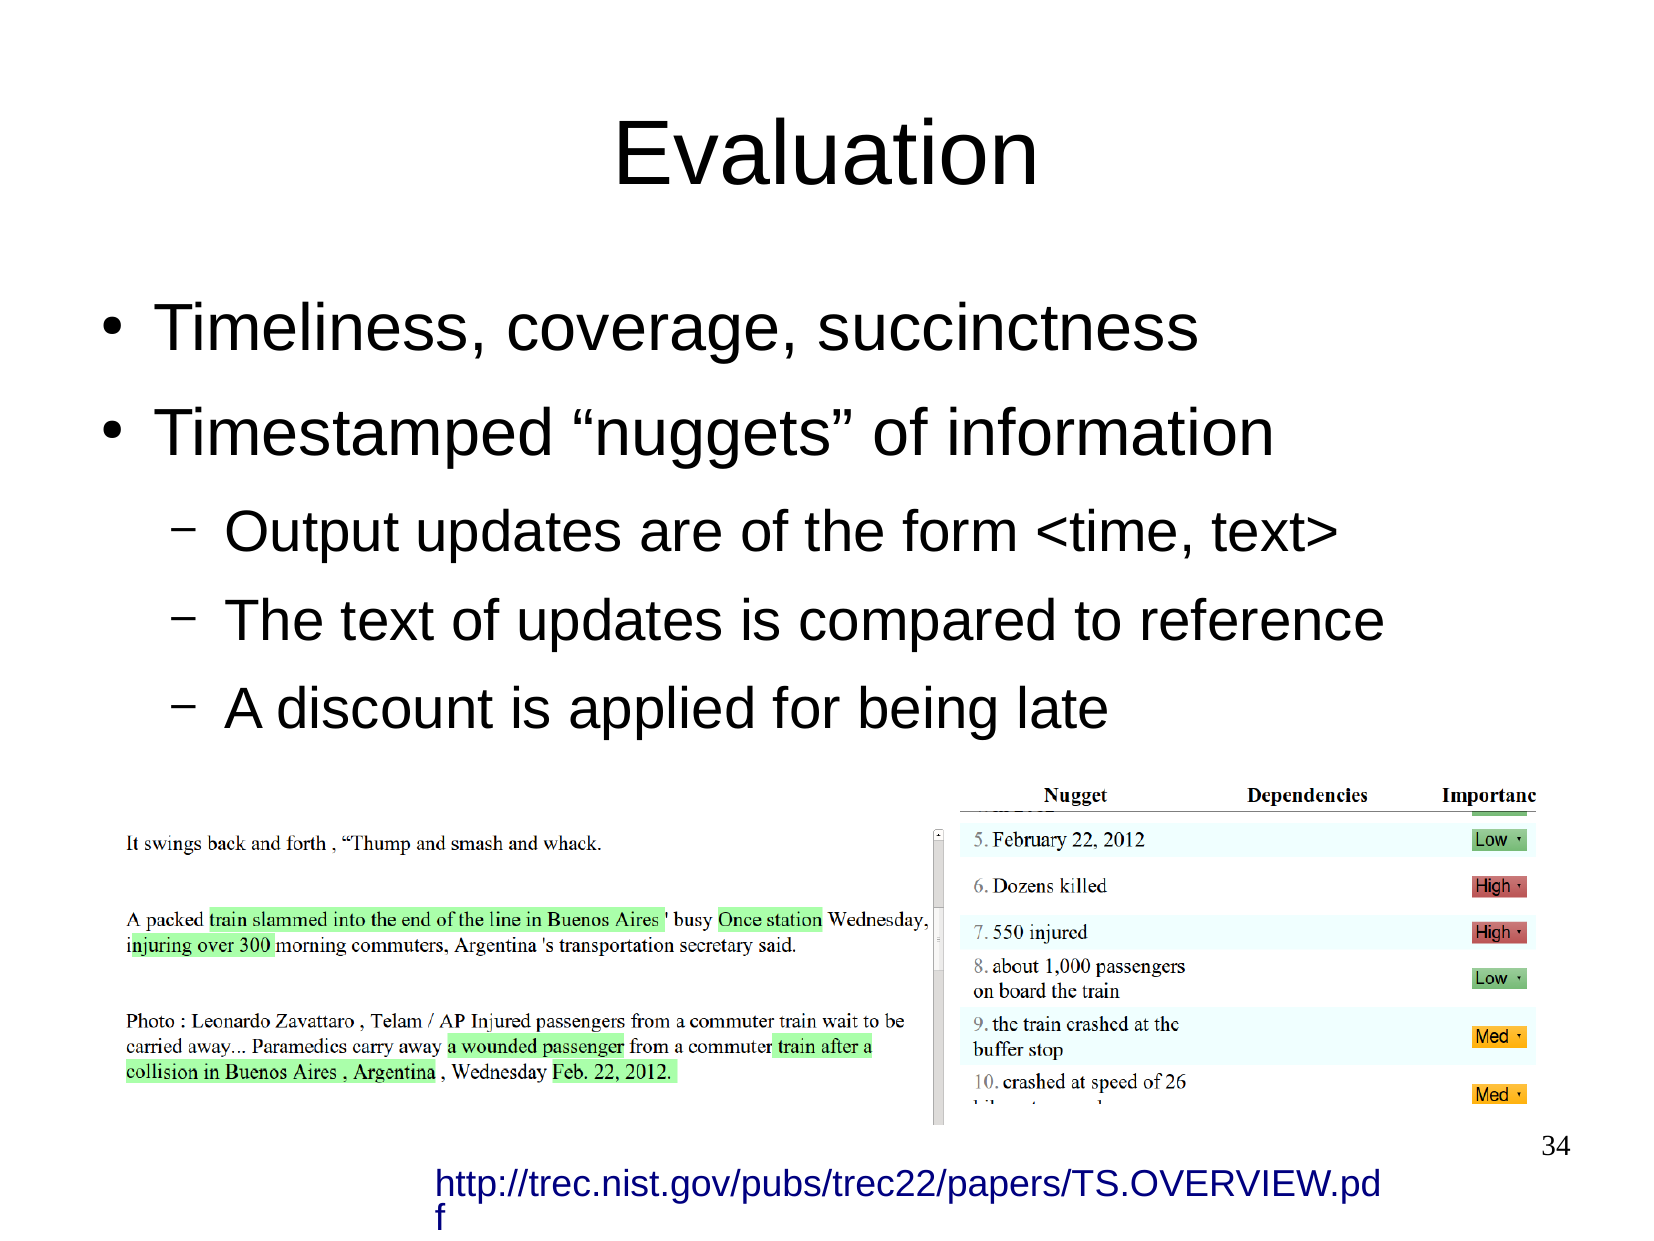

# Evaluation
Timeliness, coverage, succinctness
Timestamped “nuggets” of information
Output updates are of the form <time, text>
The text of updates is compared to reference
A discount is applied for being late
34
http://trec.nist.gov/pubs/trec22/papers/TS.OVERVIEW.pdf